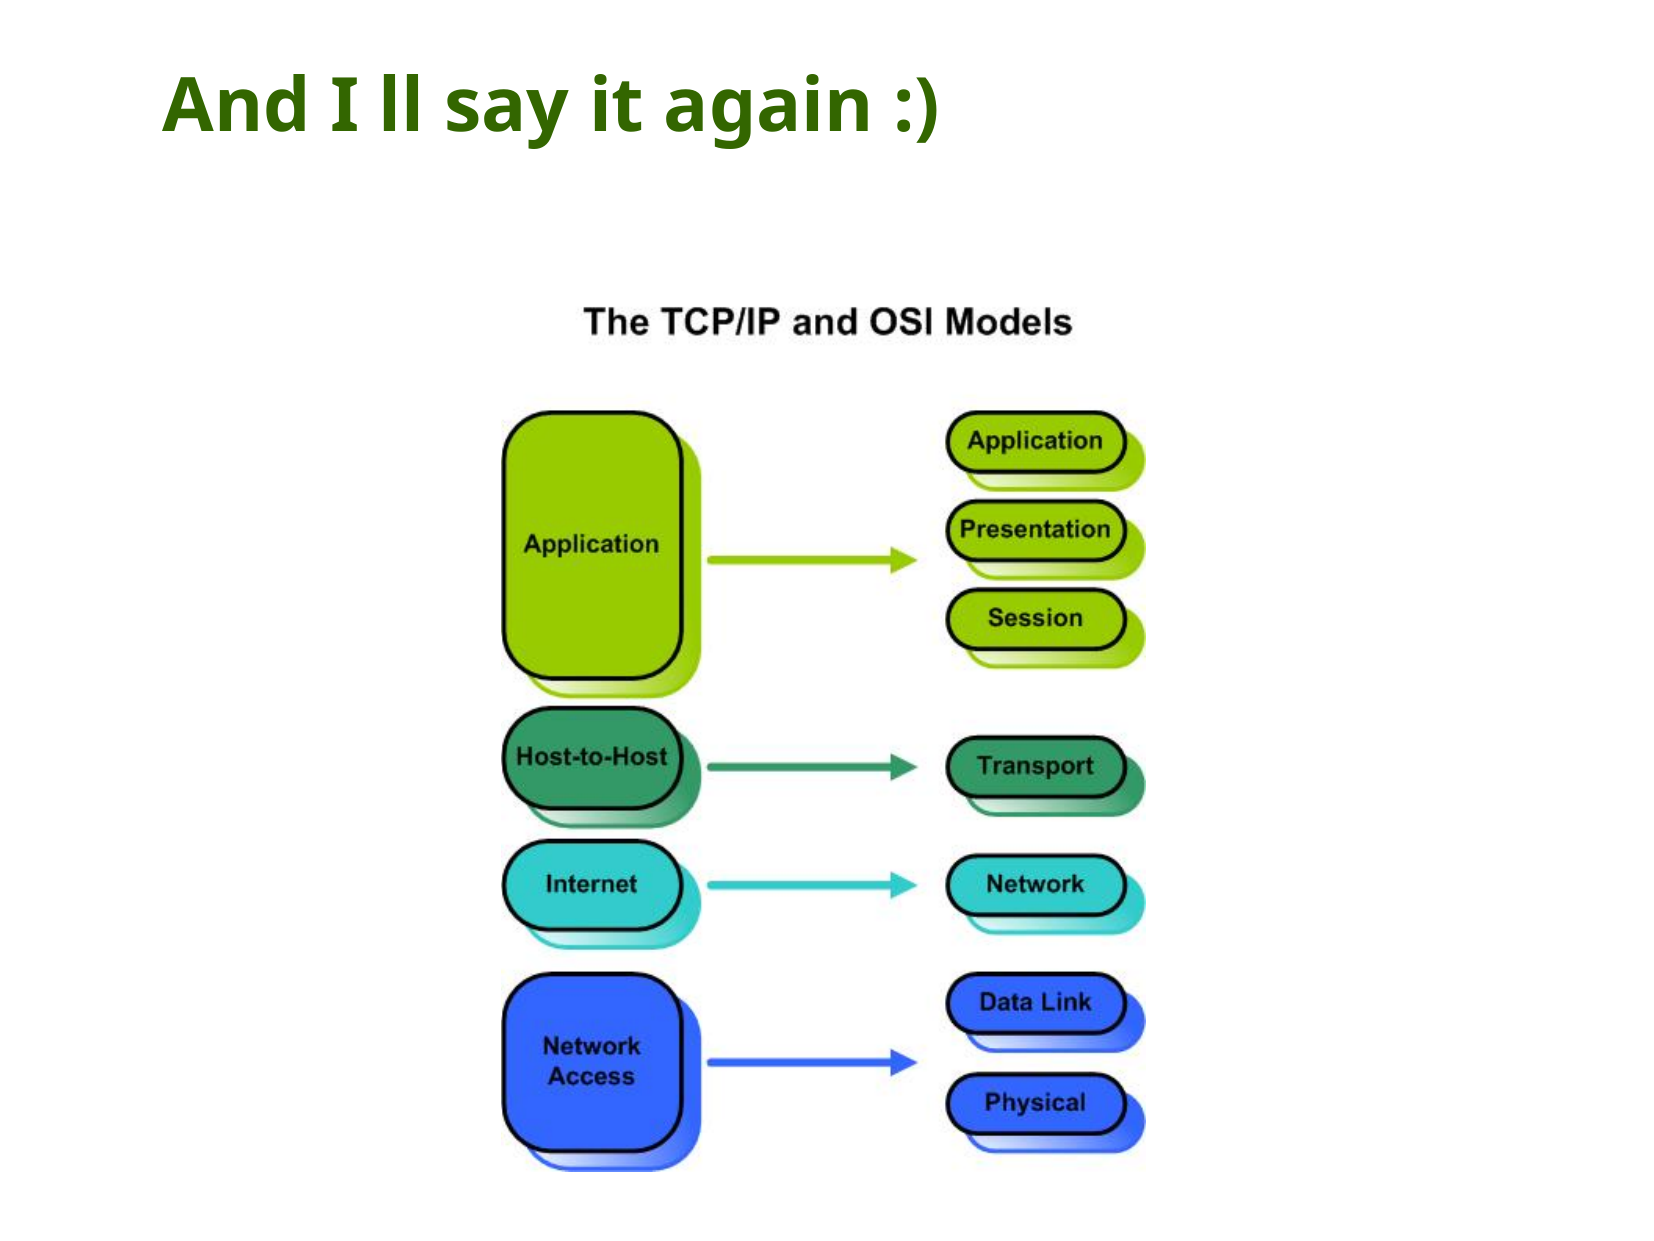

# And I ll say it again :)